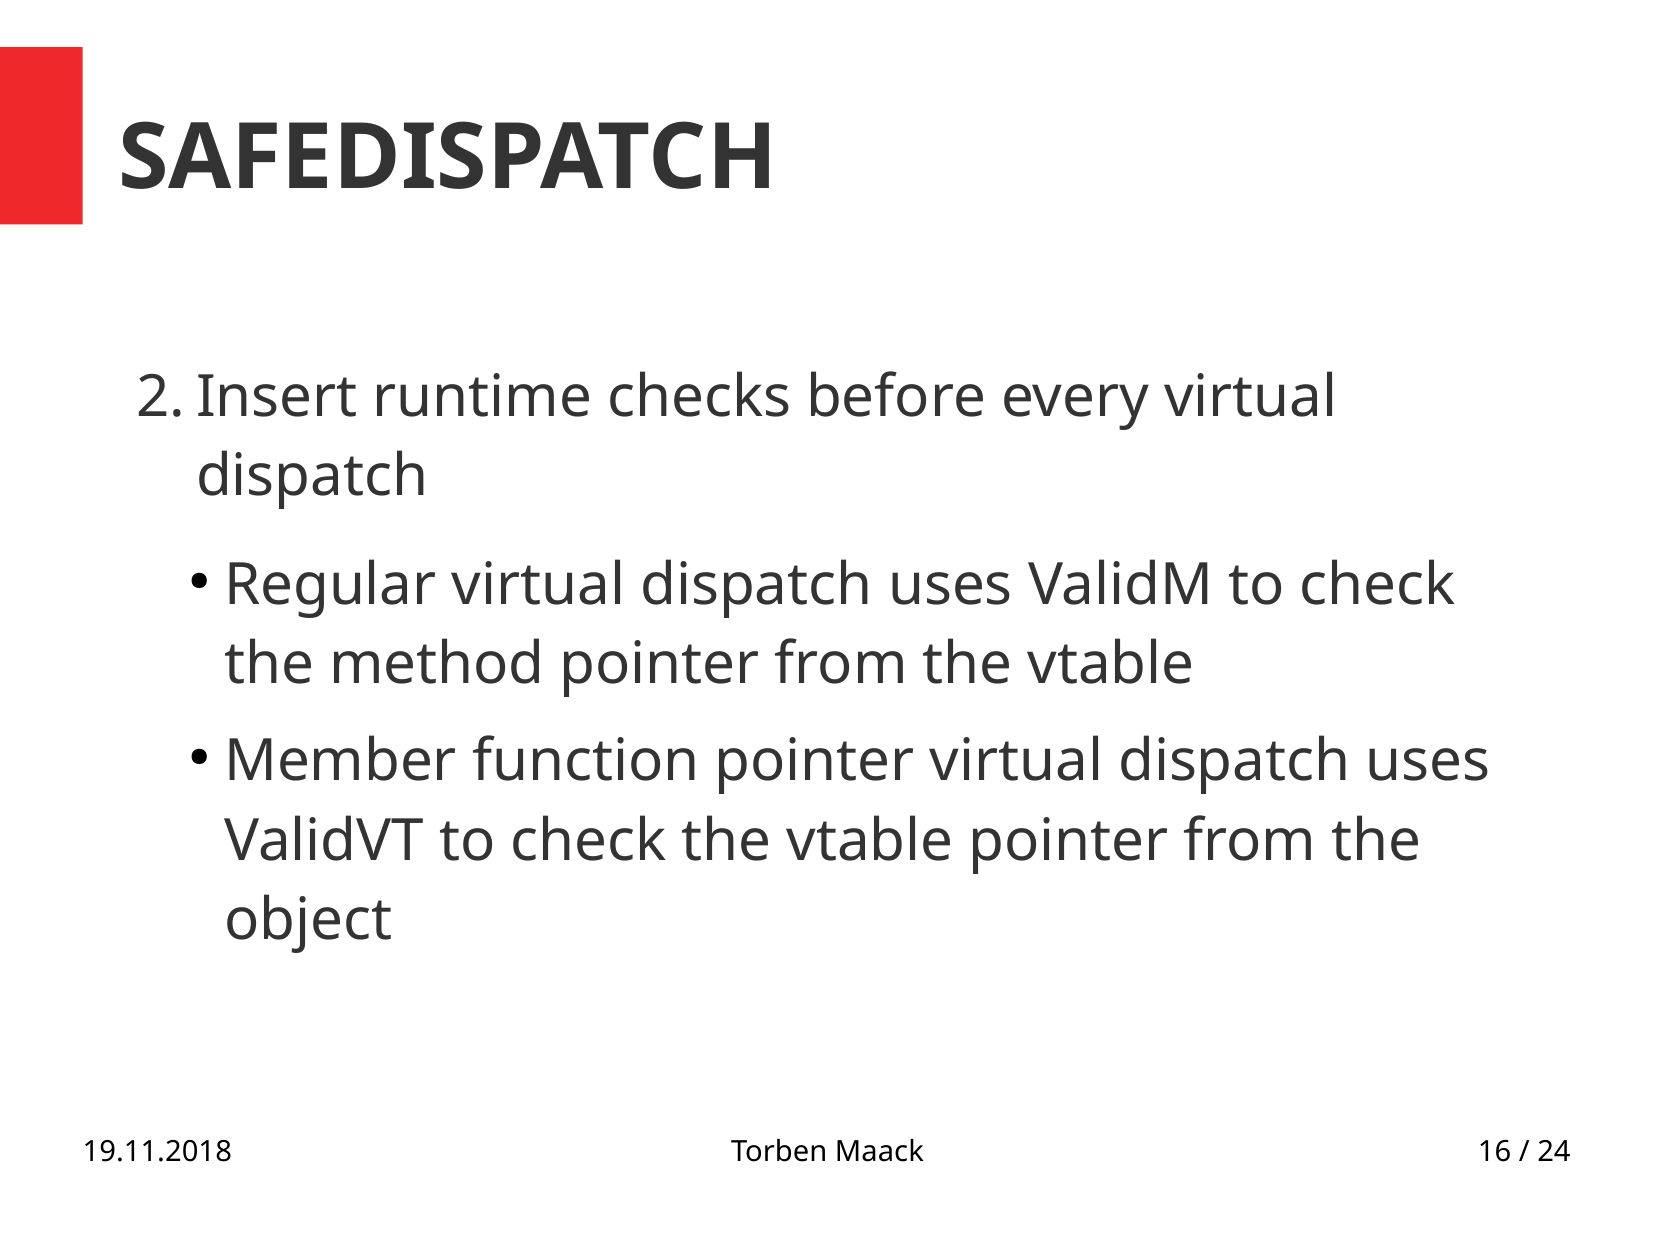

# SAFEDISPATCH
Insert runtime checks before every virtual dispatch
Regular virtual dispatch uses ValidM to check the method pointer from the vtable
Member function pointer virtual dispatch uses ValidVT to check the vtable pointer from the object
19.11.2018
Torben Maack
16